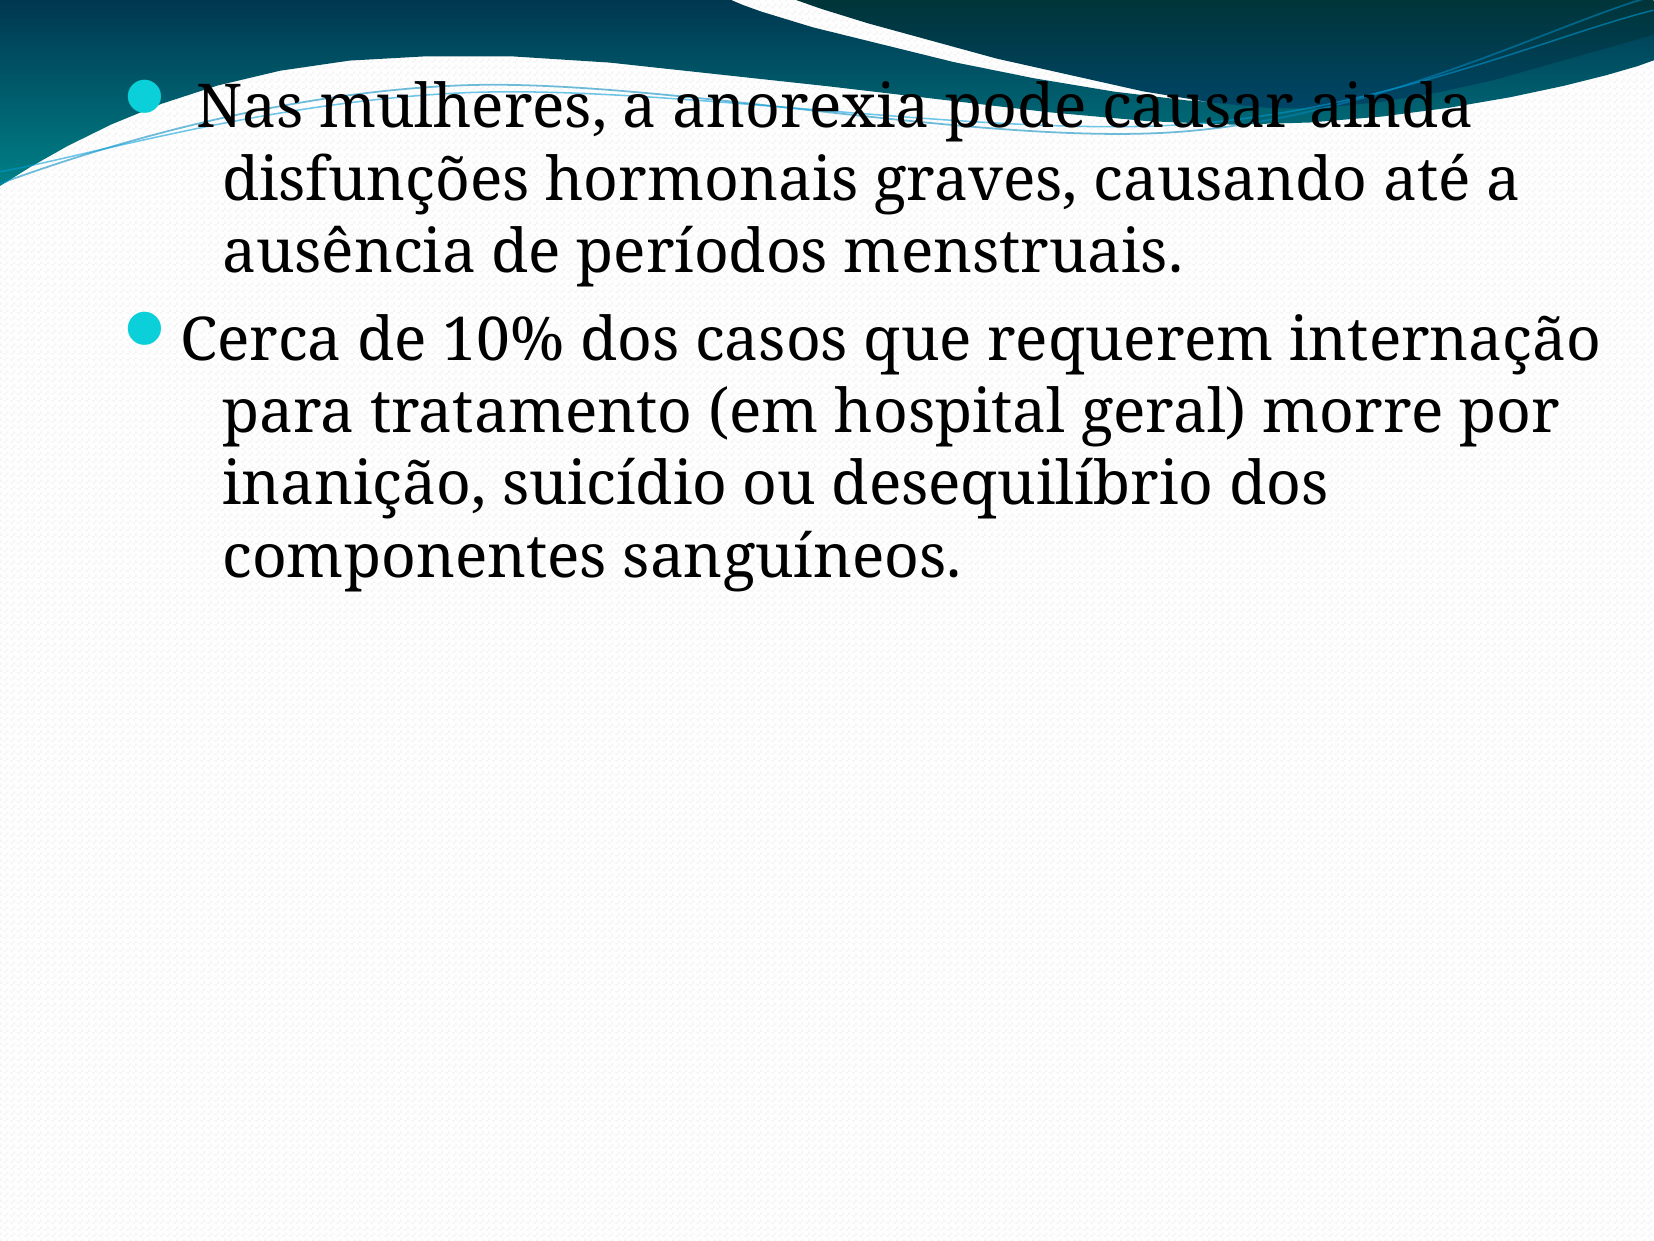

# Nas mulheres, a anorexia pode causar ainda disfunções hormonais graves, causando até a ausência de períodos menstruais.
Cerca de 10% dos casos que requerem internação para tratamento (em hospital geral) morre por inanição, suicídio ou desequilíbrio dos componentes sanguíneos.